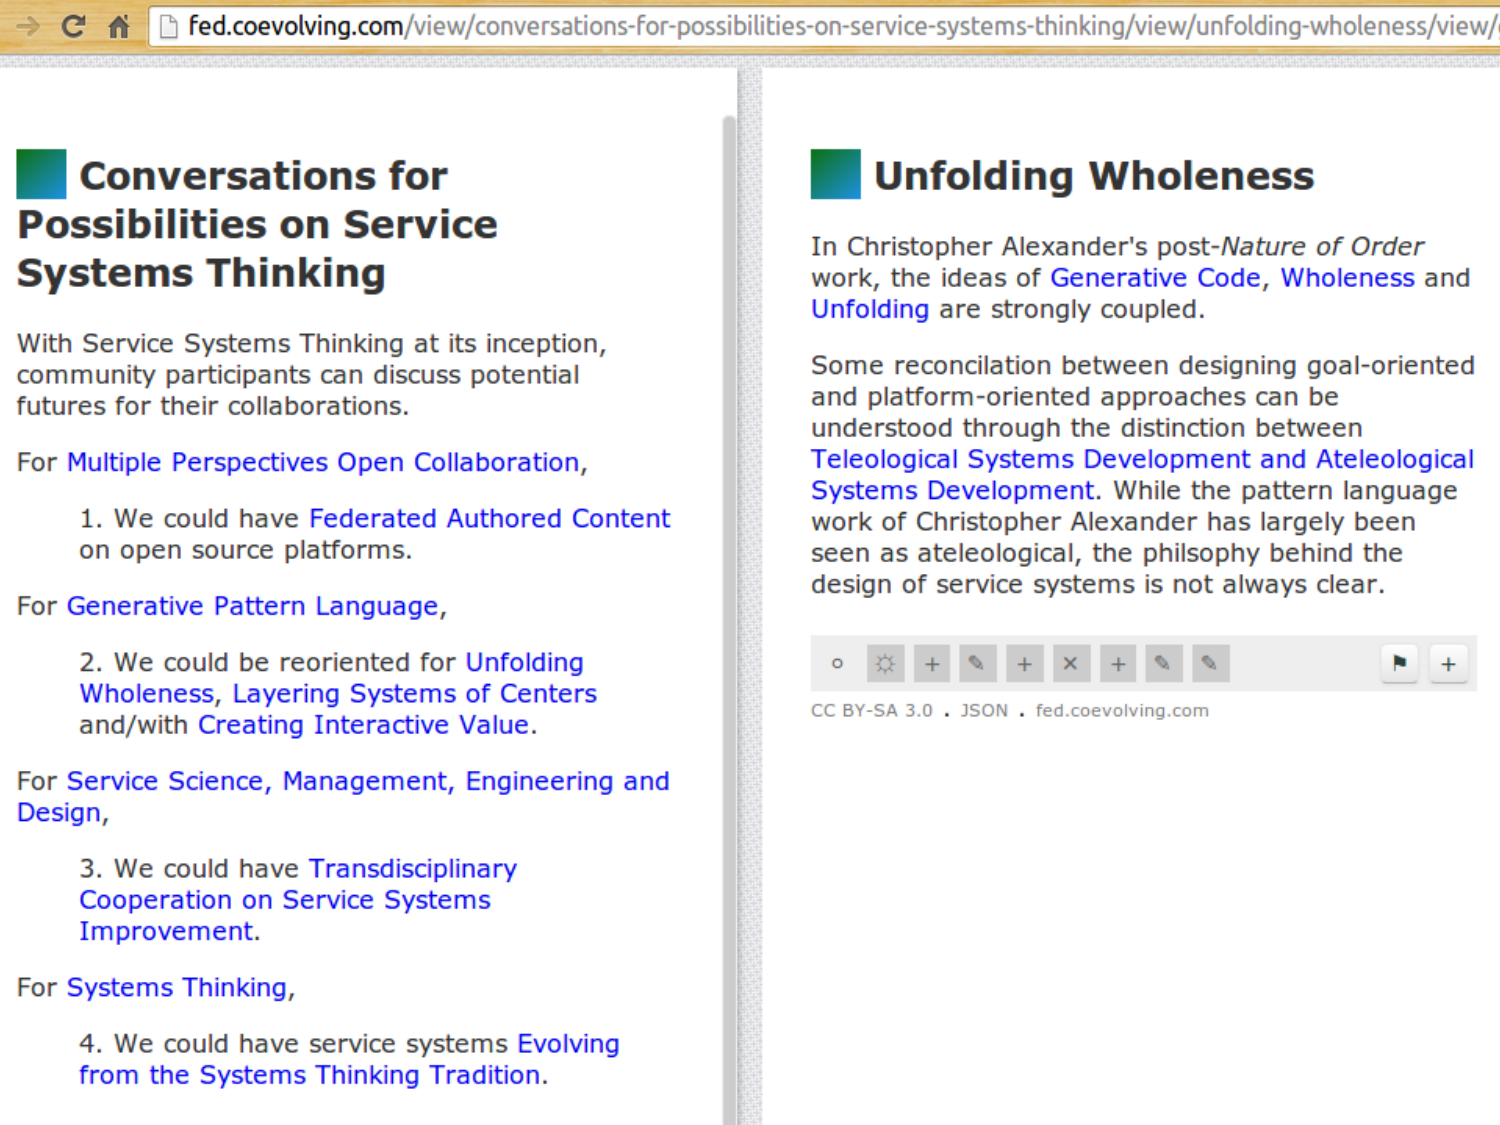

# Unfolding Wholeness
Incubating Service Systems Thinking
July 2014
62